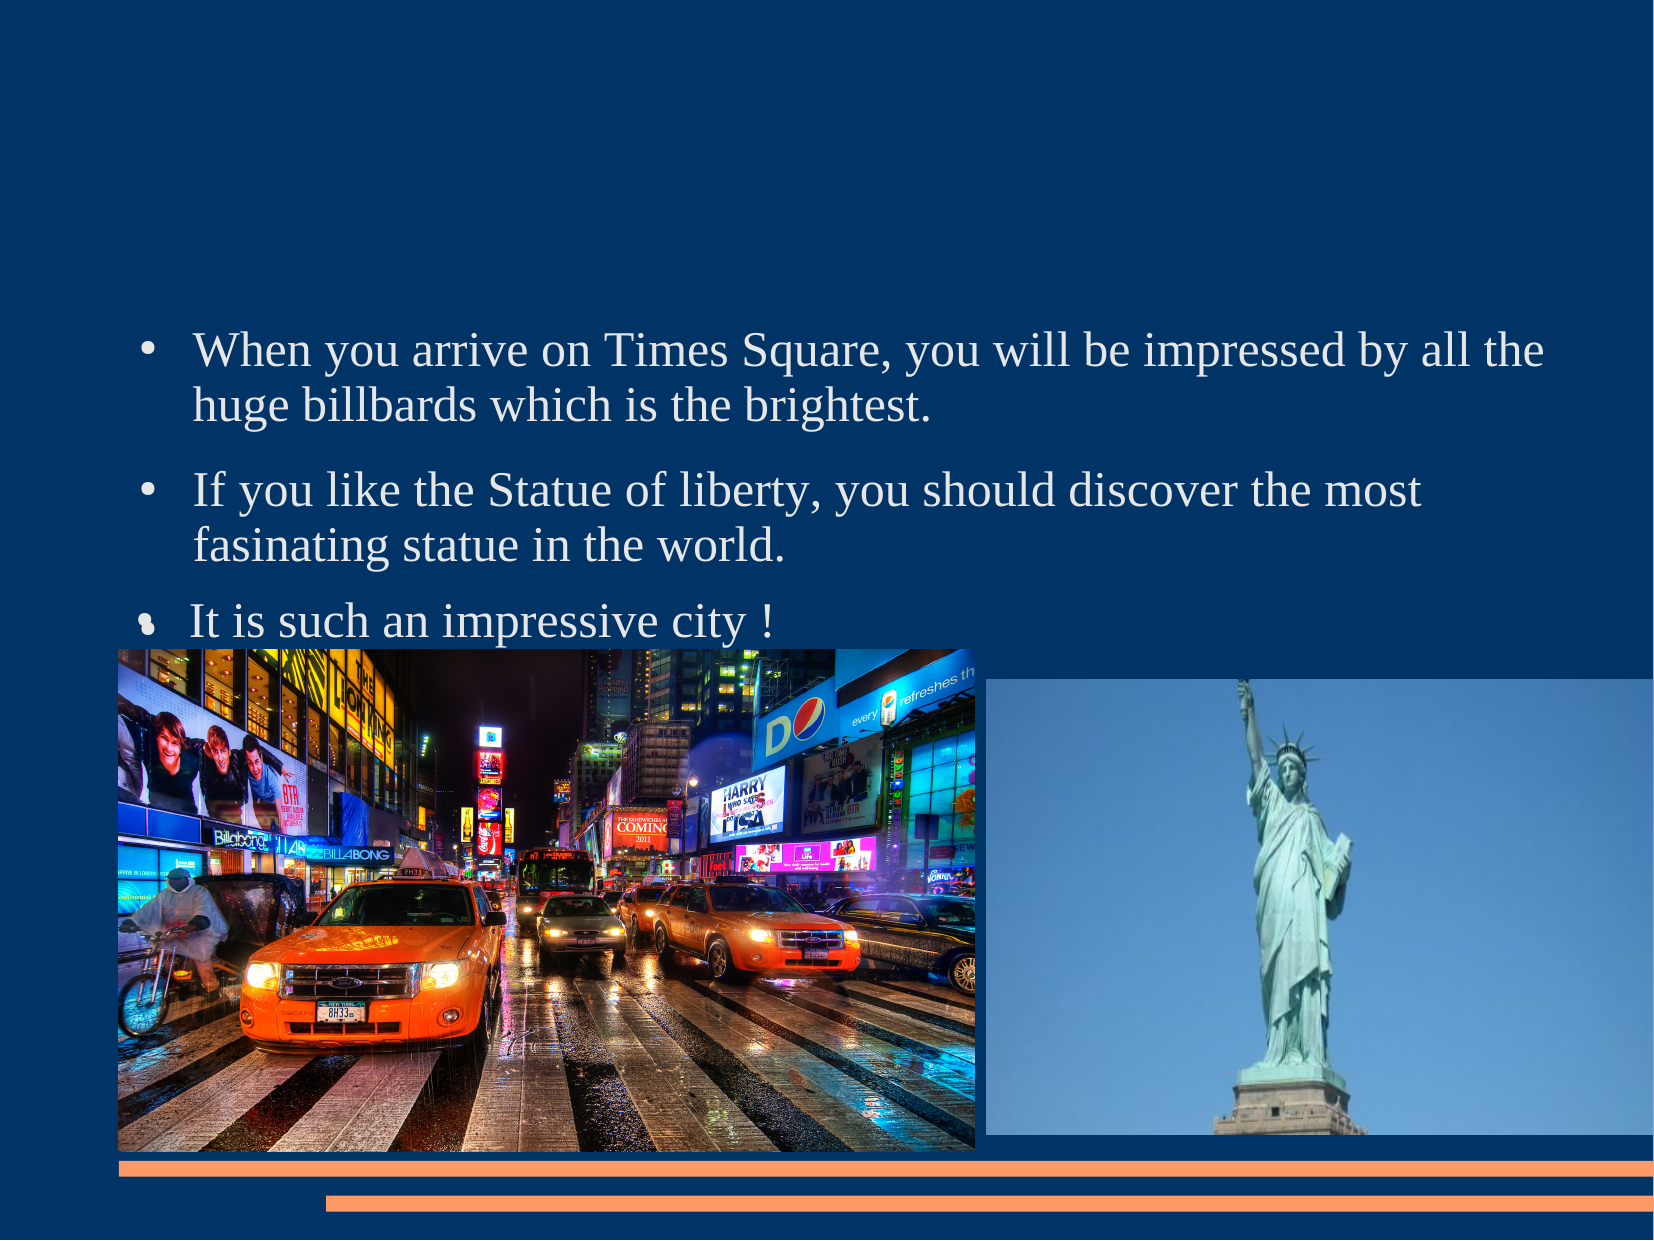

#
When you arrive on Times Square, you will be impressed by all the huge billbards which is the brightest.
If you like the Statue of liberty, you should discover the most fasinating statue in the world.
It is such an impressive city !